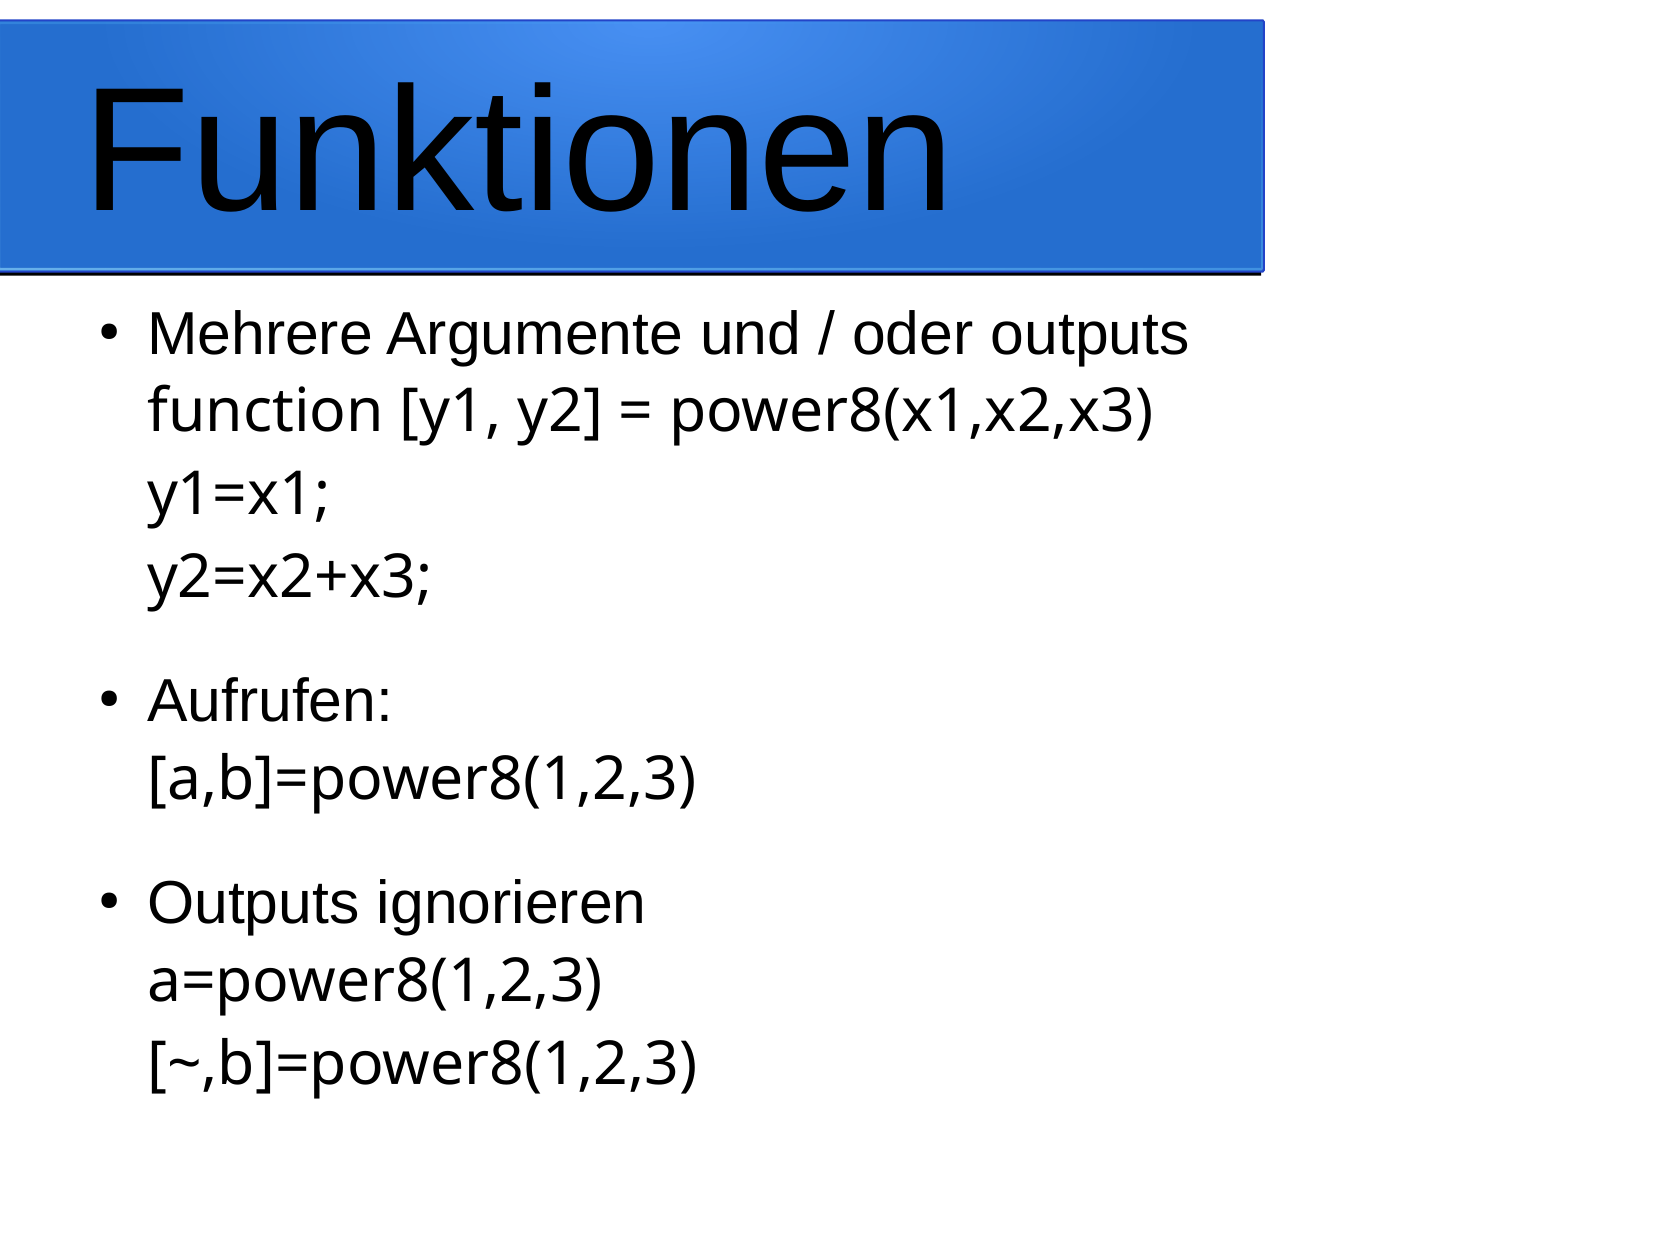

# Funktionen
Mehrere Argumente und / oder outputs
function [y1, y2] = power8(x1,x2,x3)
y1=x1;
y2=x2+x3;
Aufrufen:
[a,b]=power8(1,2,3)
Outputs ignorieren
a=power8(1,2,3)
[~,b]=power8(1,2,3)